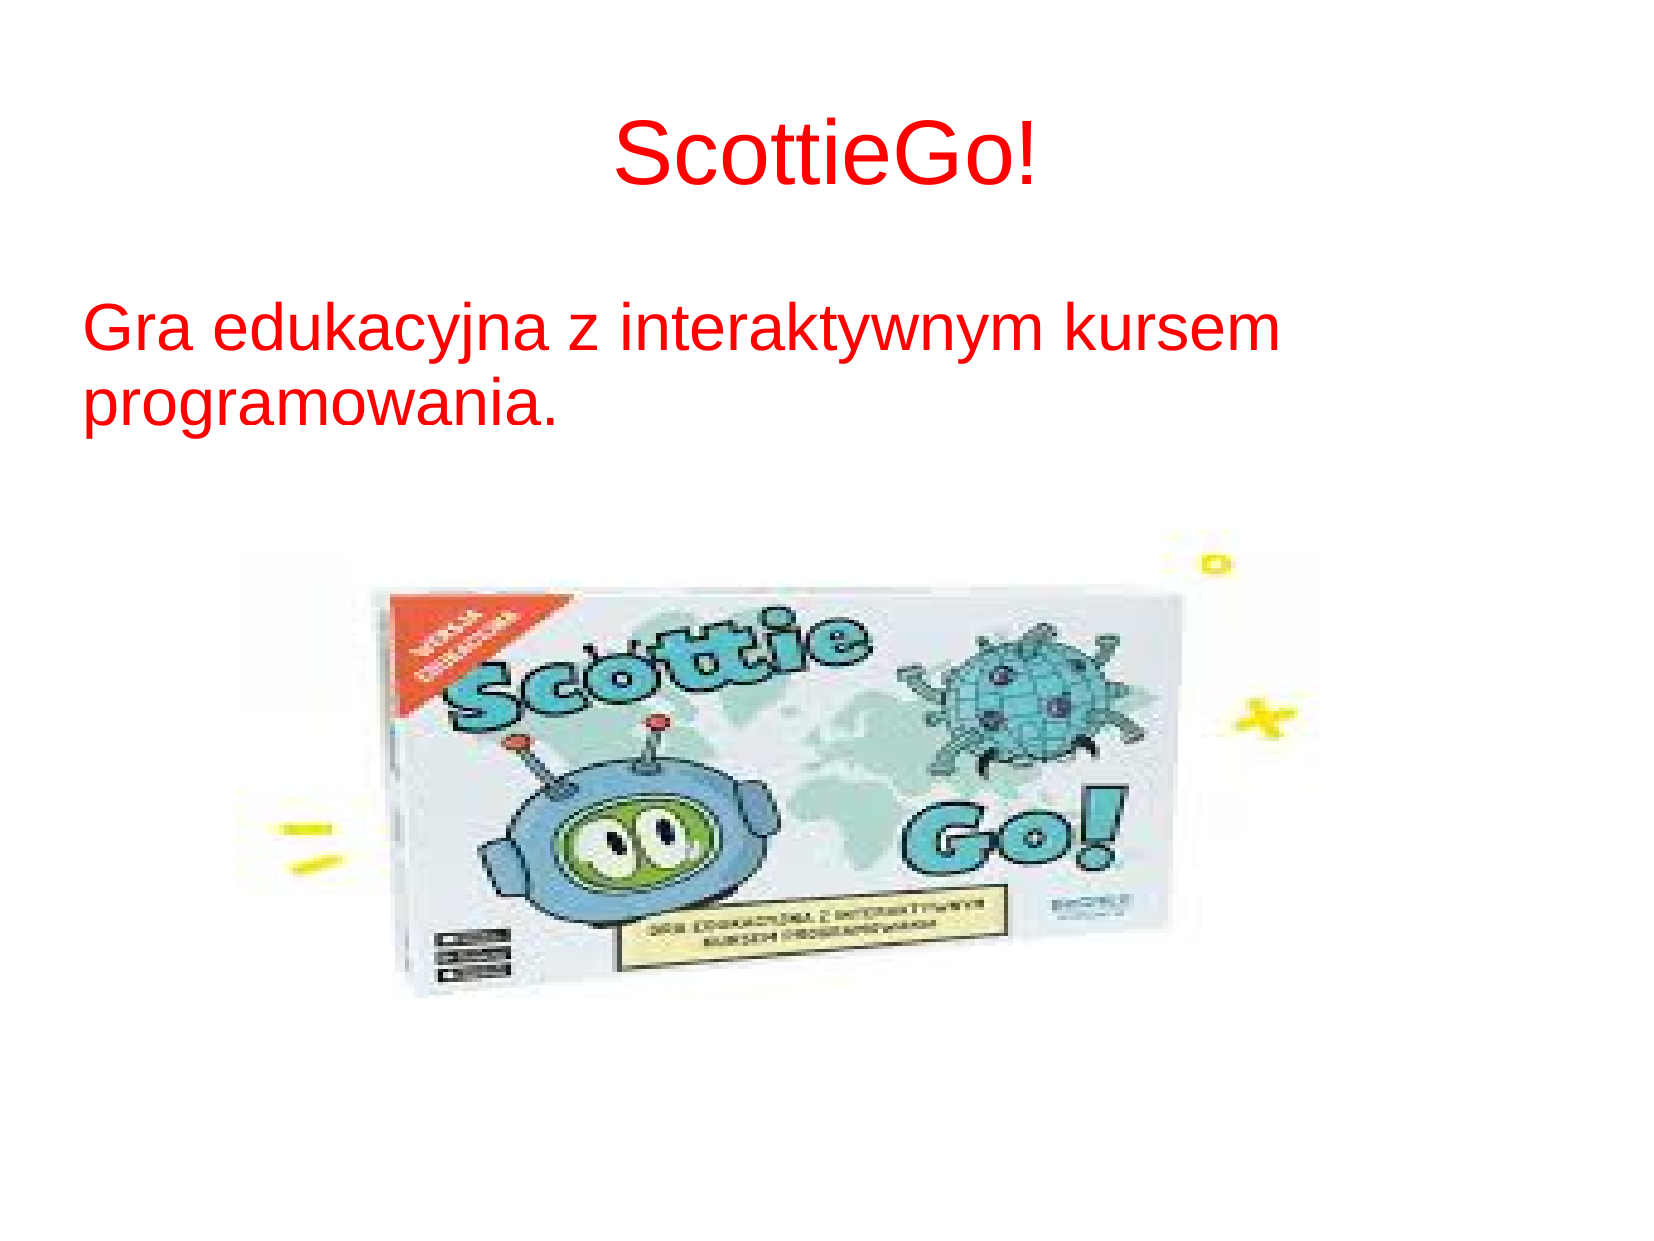

# ScottieGo!
Gra edukacyjna z interaktywnym kursem programowania.